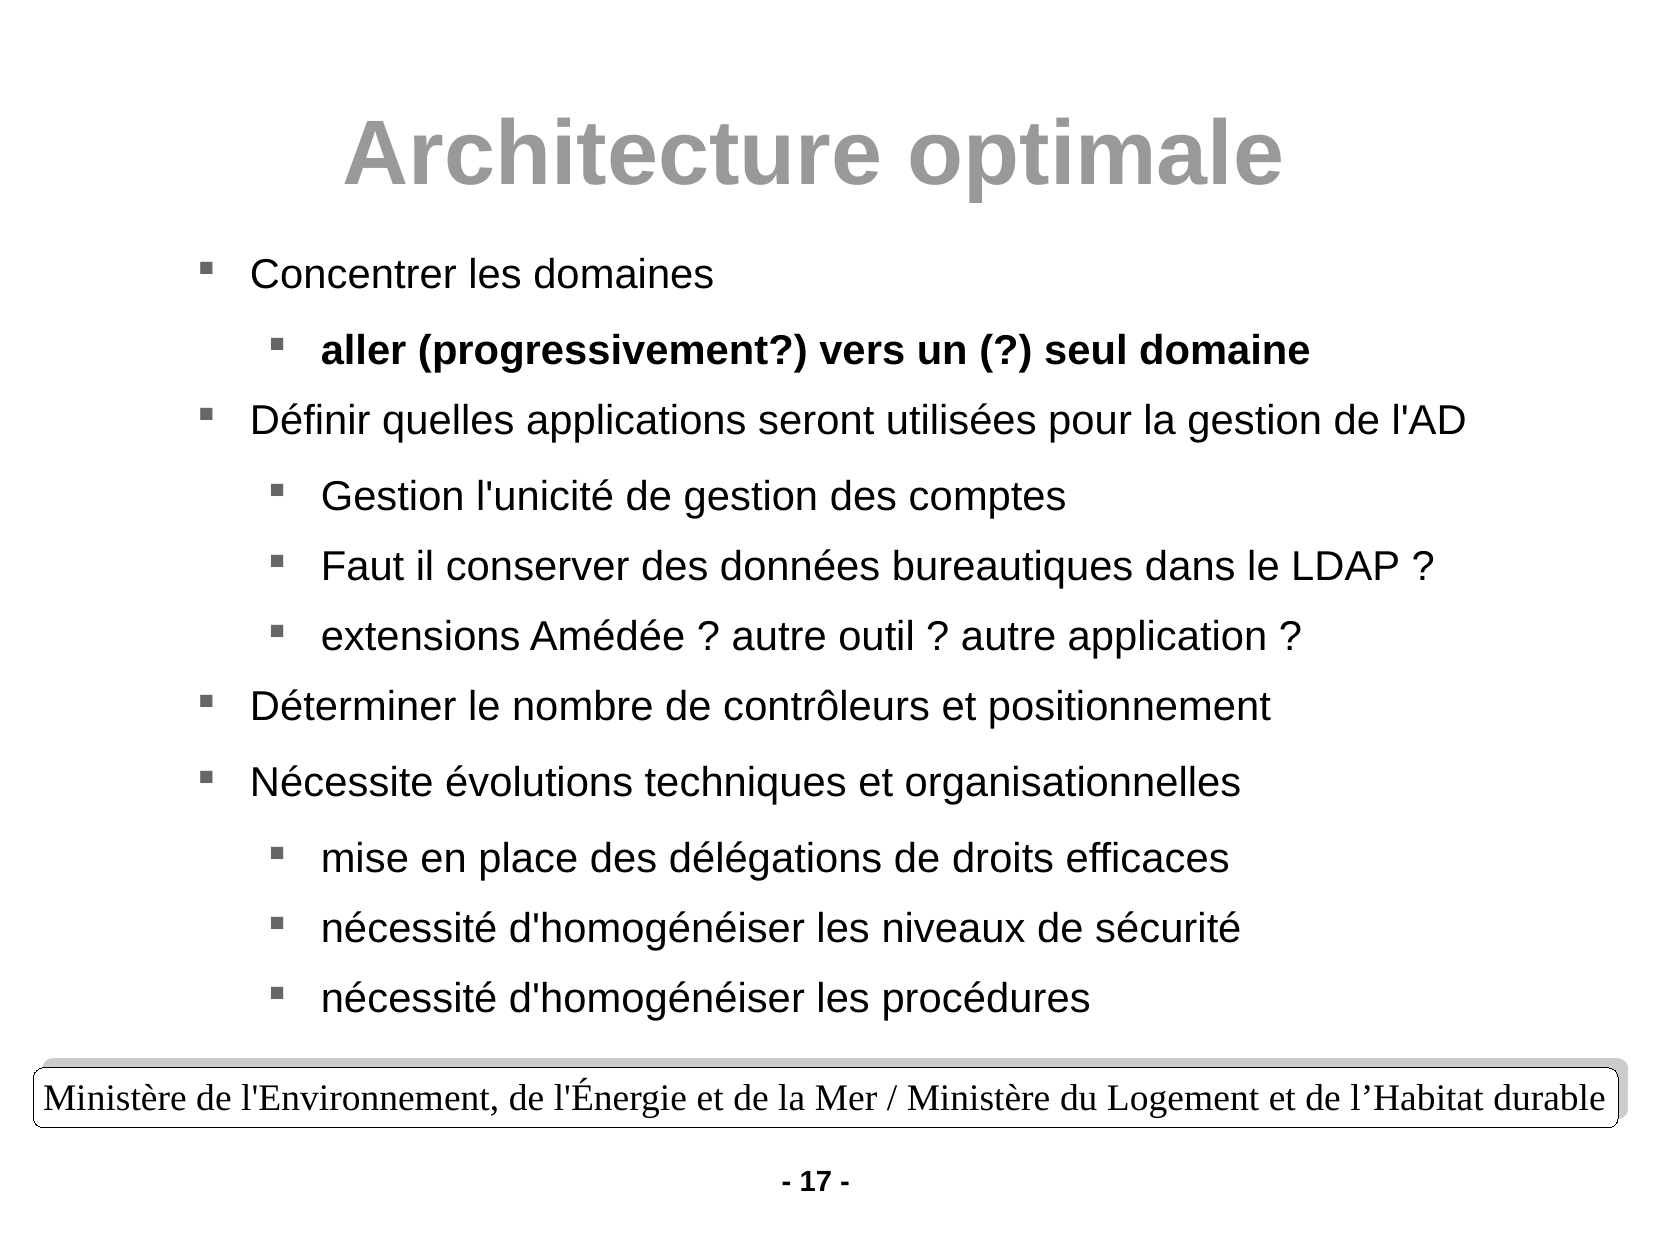

# Architecture optimale
Concentrer les domaines
aller (progressivement?) vers un (?) seul domaine
Définir quelles applications seront utilisées pour la gestion de l'AD
Gestion l'unicité de gestion des comptes
Faut il conserver des données bureautiques dans le LDAP ?
extensions Amédée ? autre outil ? autre application ?
Déterminer le nombre de contrôleurs et positionnement
Nécessite évolutions techniques et organisationnelles
mise en place des délégations de droits efficaces
nécessité d'homogénéiser les niveaux de sécurité
nécessité d'homogénéiser les procédures